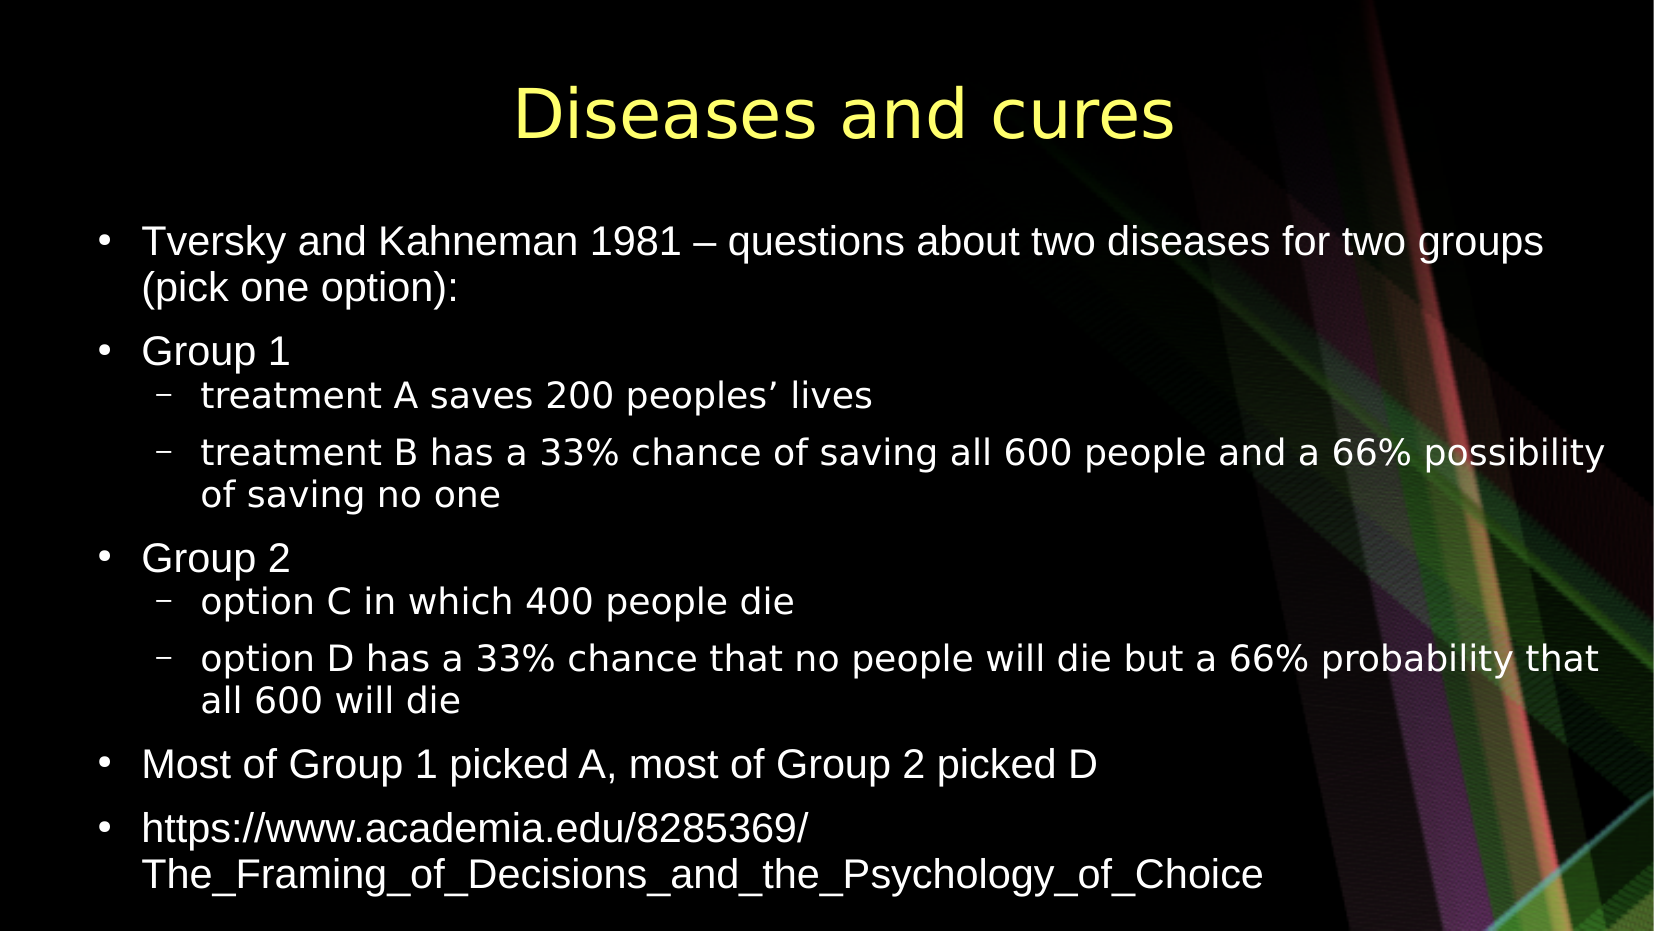

# Diseases and cures
Tversky and Kahneman 1981 – questions about two diseases for two groups (pick one option):
Group 1
treatment A saves 200 peoples’ lives
treatment B has a 33% chance of saving all 600 people and a 66% possibility of saving no one
Group 2
option C in which 400 people die
option D has a 33% chance that no people will die but a 66% probability that all 600 will die
Most of Group 1 picked A, most of Group 2 picked D
https://www.academia.edu/8285369/The_Framing_of_Decisions_and_the_Psychology_of_Choice